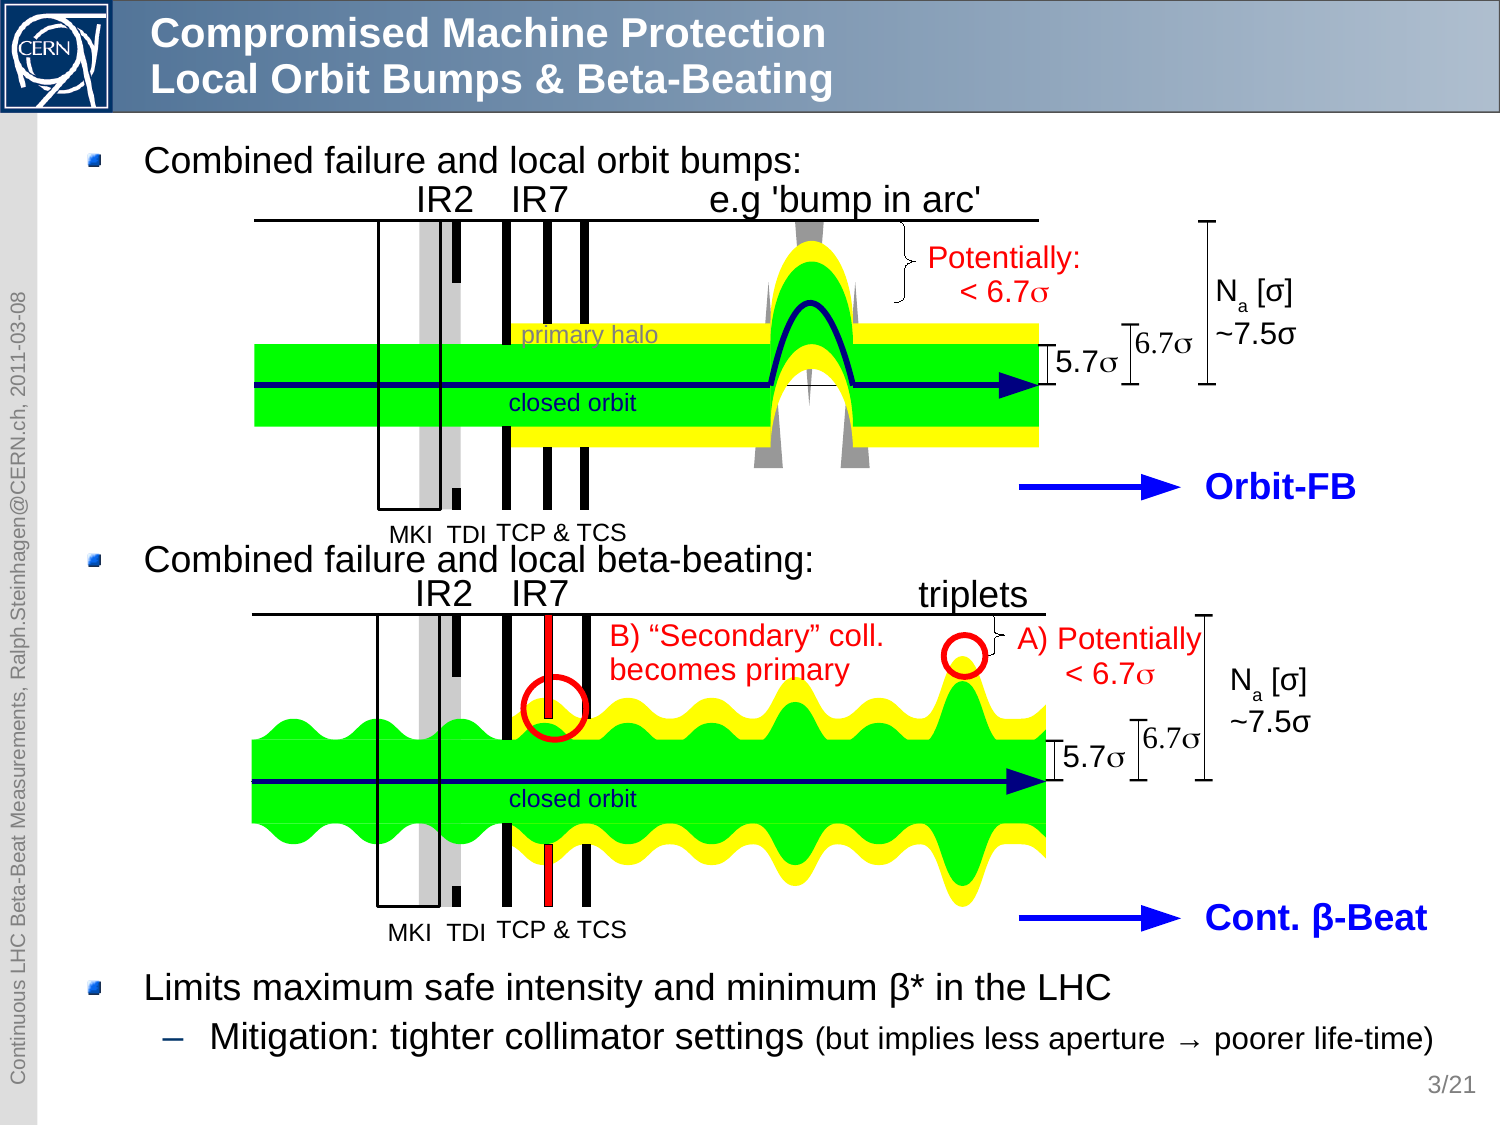

# Compromised Machine Protection Local Orbit Bumps & Beta-Beating
Combined failure and local orbit bumps:
Combined failure and local beta-beating:
Limits maximum safe intensity and minimum β* in the LHC
Mitigation: tighter collimator settings (but implies less aperture → poorer life-time)
IR2
IR7
e.g 'bump in arc'
Potentially:
< 6.7s
Na [σ]
~7.5σ
primary halo
6.7s
5.7s
closed orbit
Orbit-FB
TCP & TCS
MKI
TDI
IR2
IR7
triplets
B) “Secondary” coll.
becomes primary
A) Potentially
< 6.7s
Na [σ]
~7.5σ
6.7s
5.7s
closed orbit
Cont. β-Beat
TCP & TCS
MKI
TDI